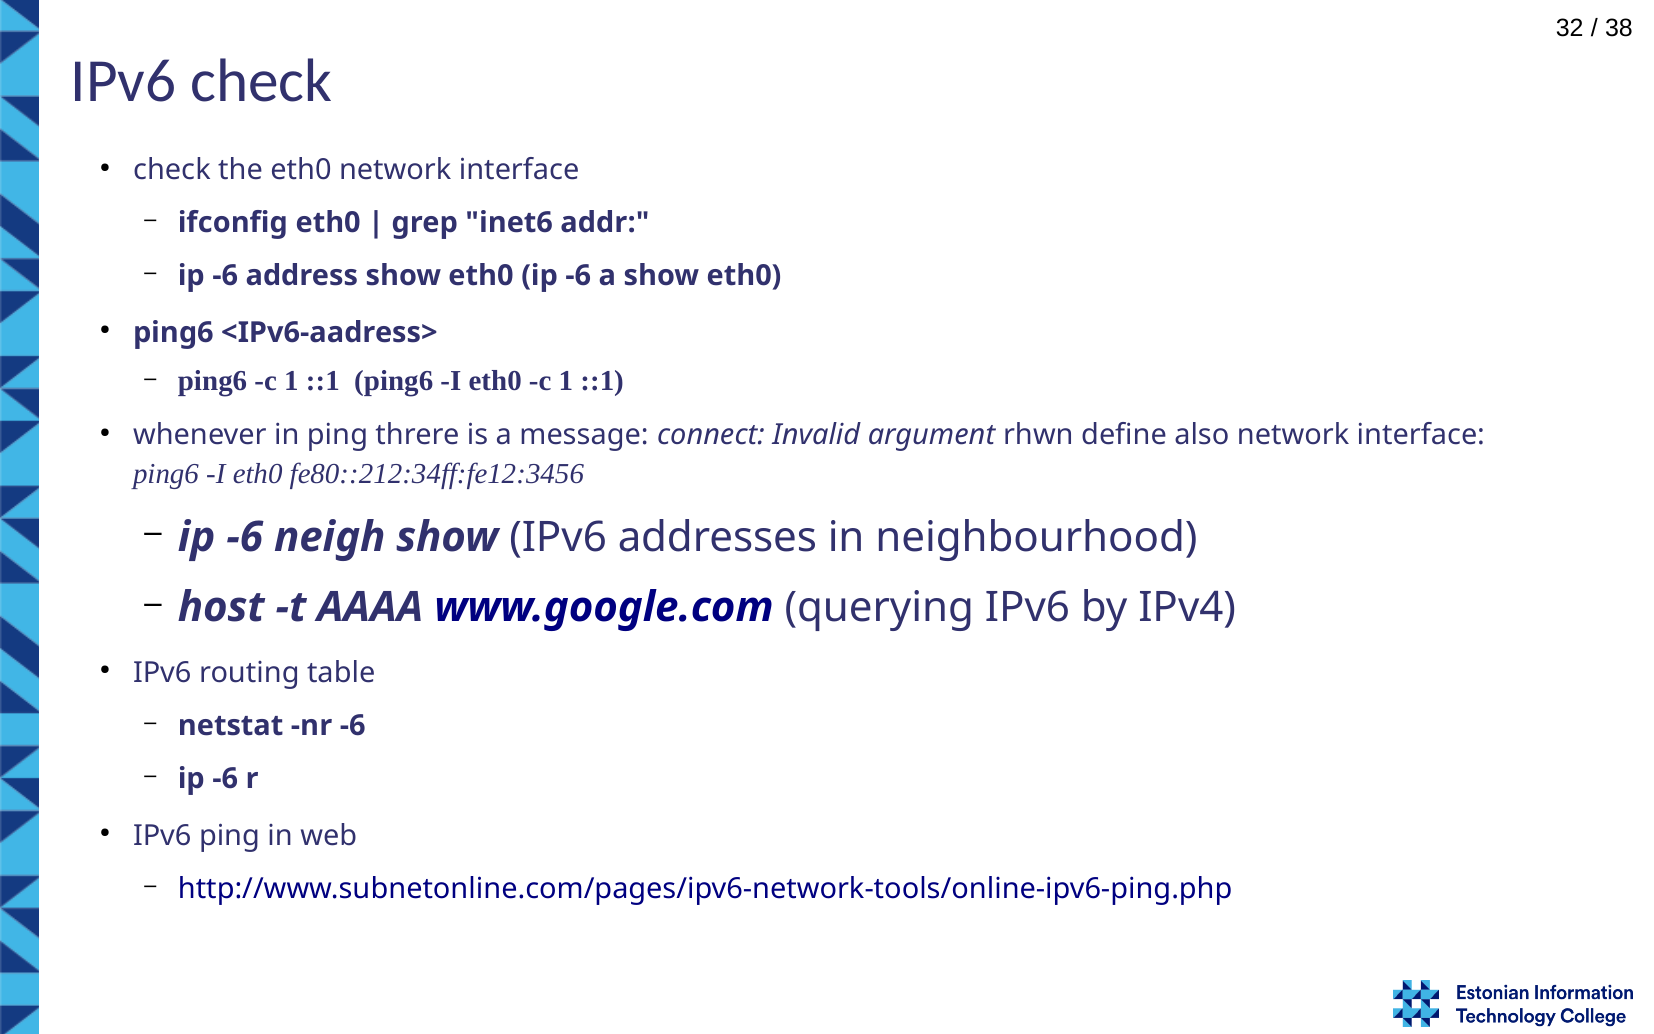

# IPv6 check
check the eth0 network interface
ifconfig eth0 | grep "inet6 addr:"
ip -6 address show eth0 (ip -6 a show eth0)
ping6 <IPv6-aadress>
ping6 -c 1 ::1 (ping6 -I eth0 -c 1 ::1)
whenever in ping threre is a message: connect: Invalid argument rhwn define also network interface: ping6 -I eth0 fe80::212:34ff:fe12:3456
ip -6 neigh show (IPv6 addresses in neighbourhood)
host -t AAAA www.google.com (querying IPv6 by IPv4)
IPv6 routing table
netstat -nr -6
ip -6 r
IPv6 ping in web
http://www.subnetonline.com/pages/ipv6-network-tools/online-ipv6-ping.php